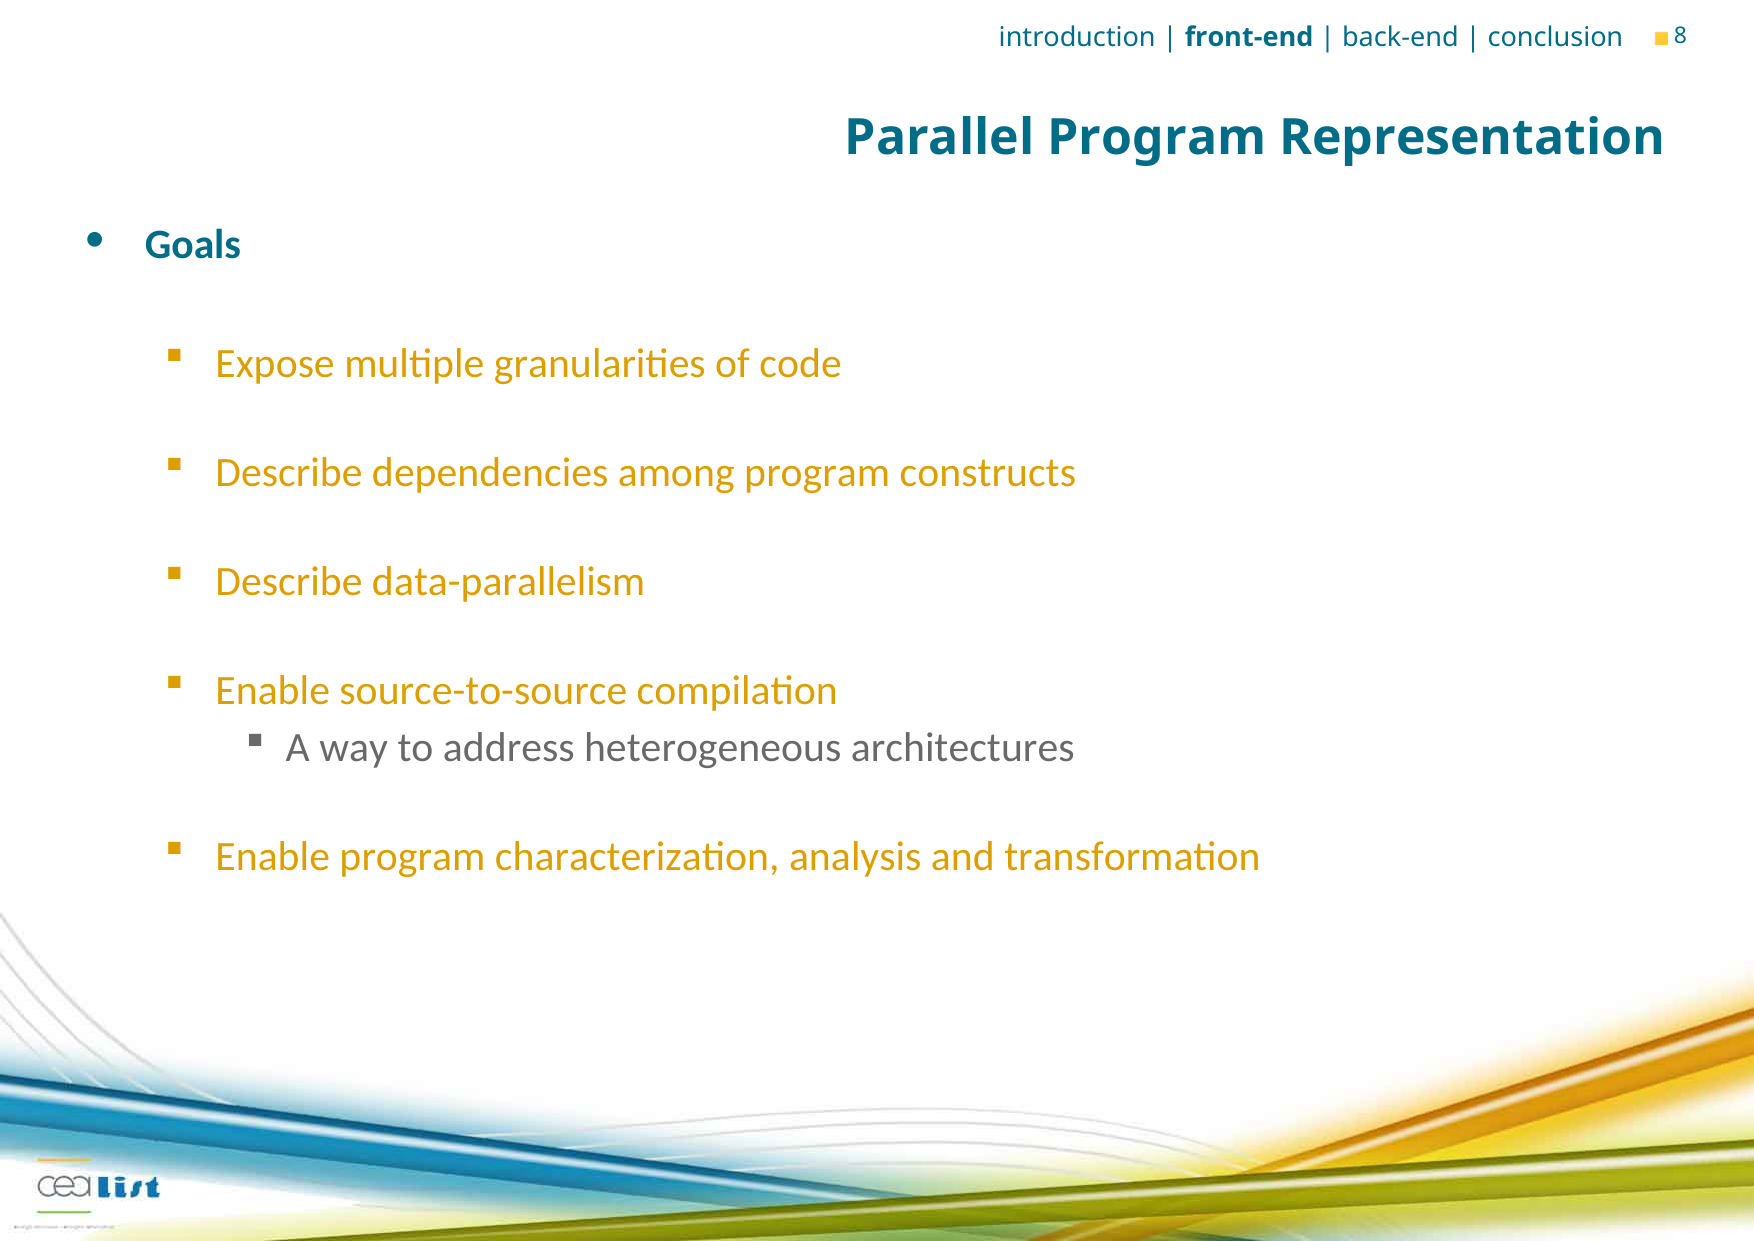

introduction | front-end | back-end | conclusion
# Parallel Program Representation
Goals
Expose multiple granularities of code
Describe dependencies among program constructs
Describe data-parallelism
Enable source-to-source compilation
A way to address heterogeneous architectures
Enable program characterization, analysis and transformation